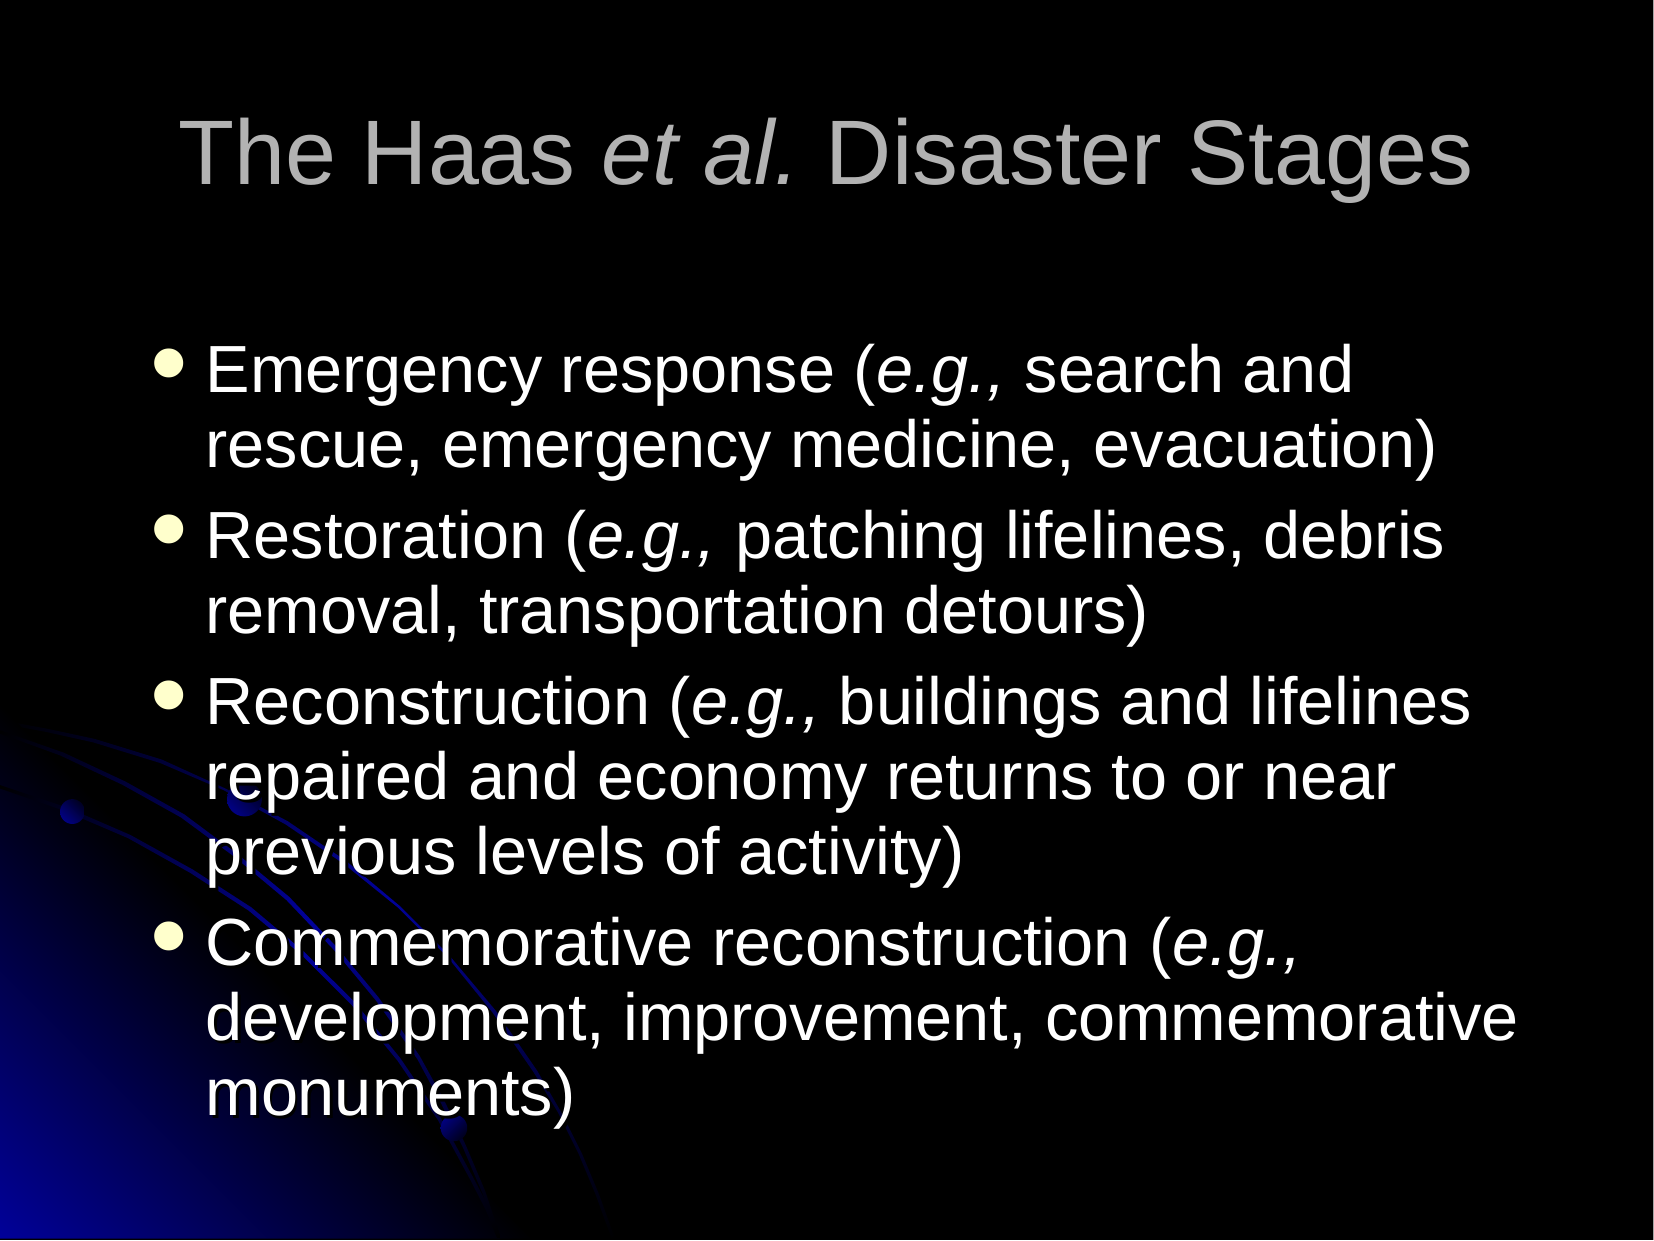

# The Haas et al. Disaster Stages
Emergency response (e.g., search and rescue, emergency medicine, evacuation)
Restoration (e.g., patching lifelines, debris removal, transportation detours)
Reconstruction (e.g., buildings and lifelines repaired and economy returns to or near previous levels of activity)
Commemorative reconstruction (e.g., development, improvement, commemorative monuments)